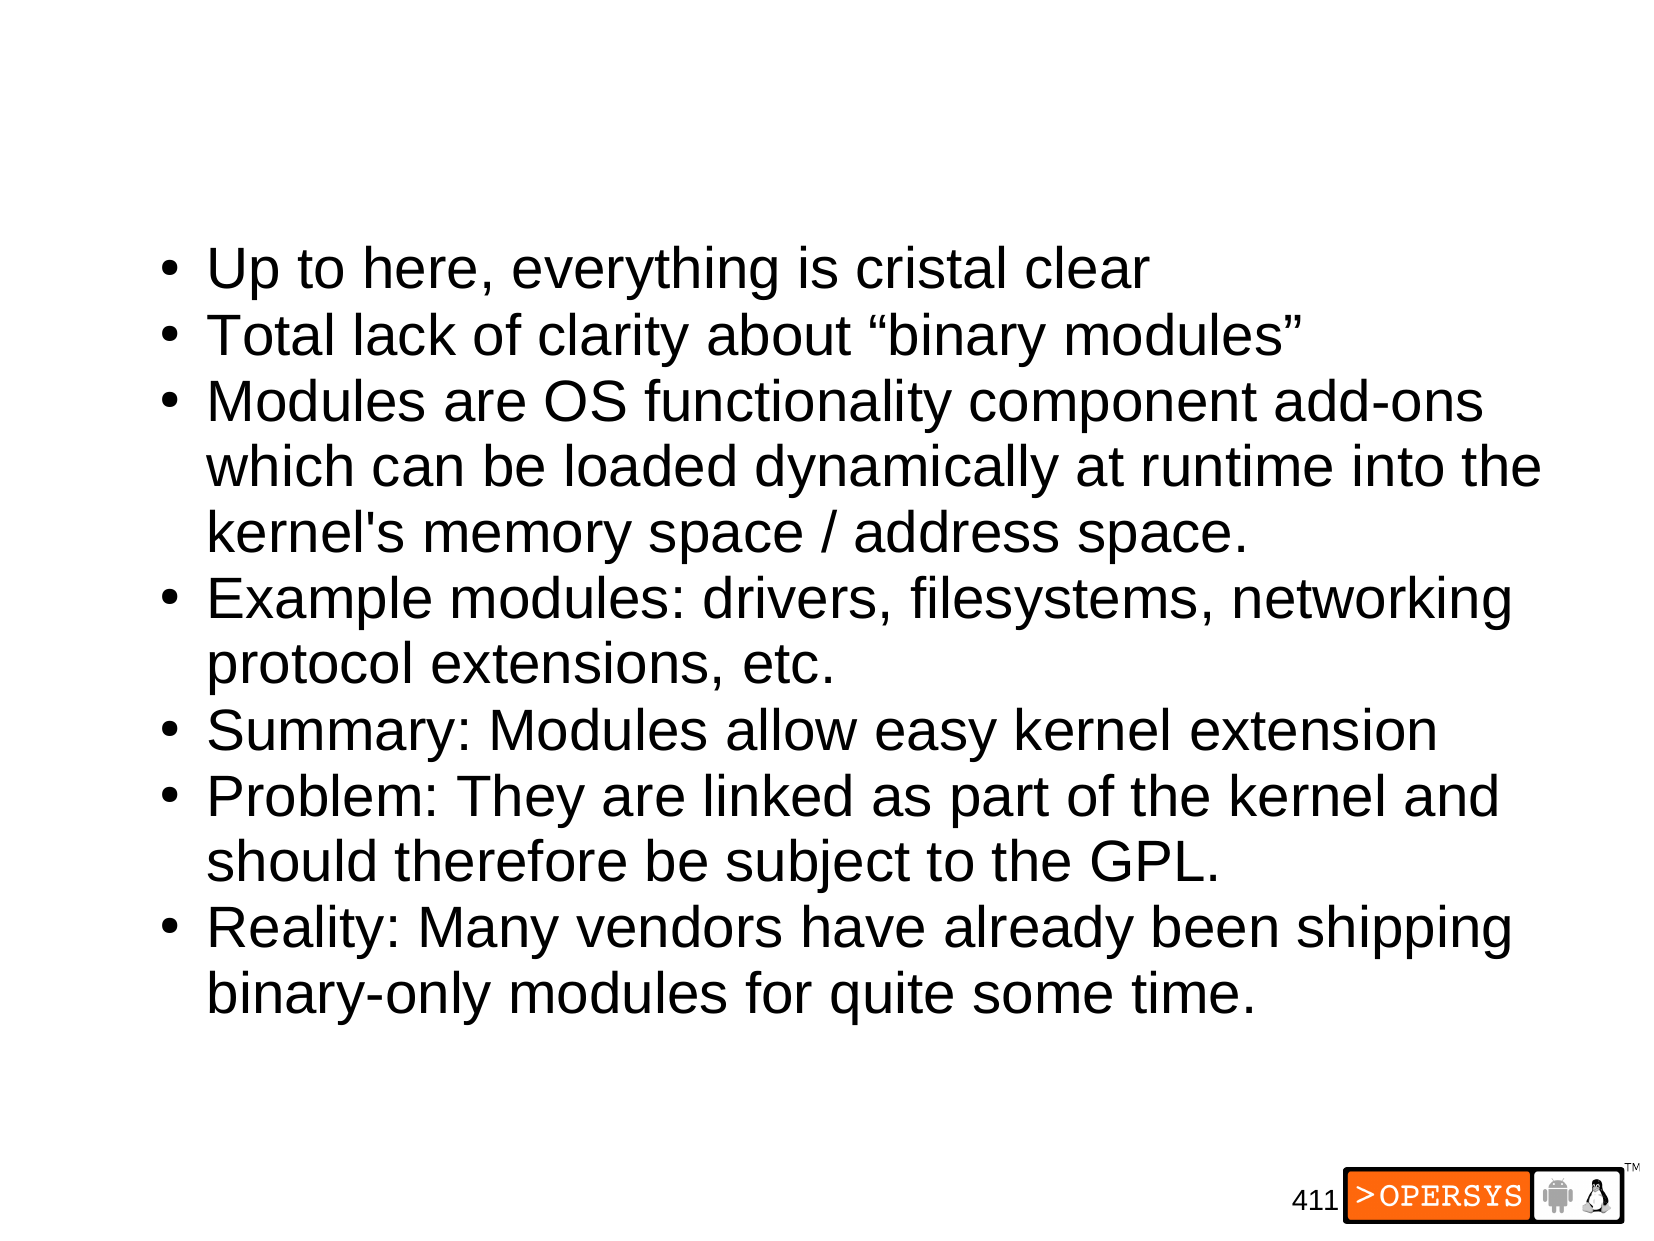

# Up to here, everything is cristal clear
Total lack of clarity about “binary modules”
Modules are OS functionality component add-ons which can be loaded dynamically at runtime into the kernel's memory space / address space.
Example modules: drivers, filesystems, networking protocol extensions, etc.
Summary: Modules allow easy kernel extension
Problem: They are linked as part of the kernel and should therefore be subject to the GPL.
Reality: Many vendors have already been shipping binary-only modules for quite some time.